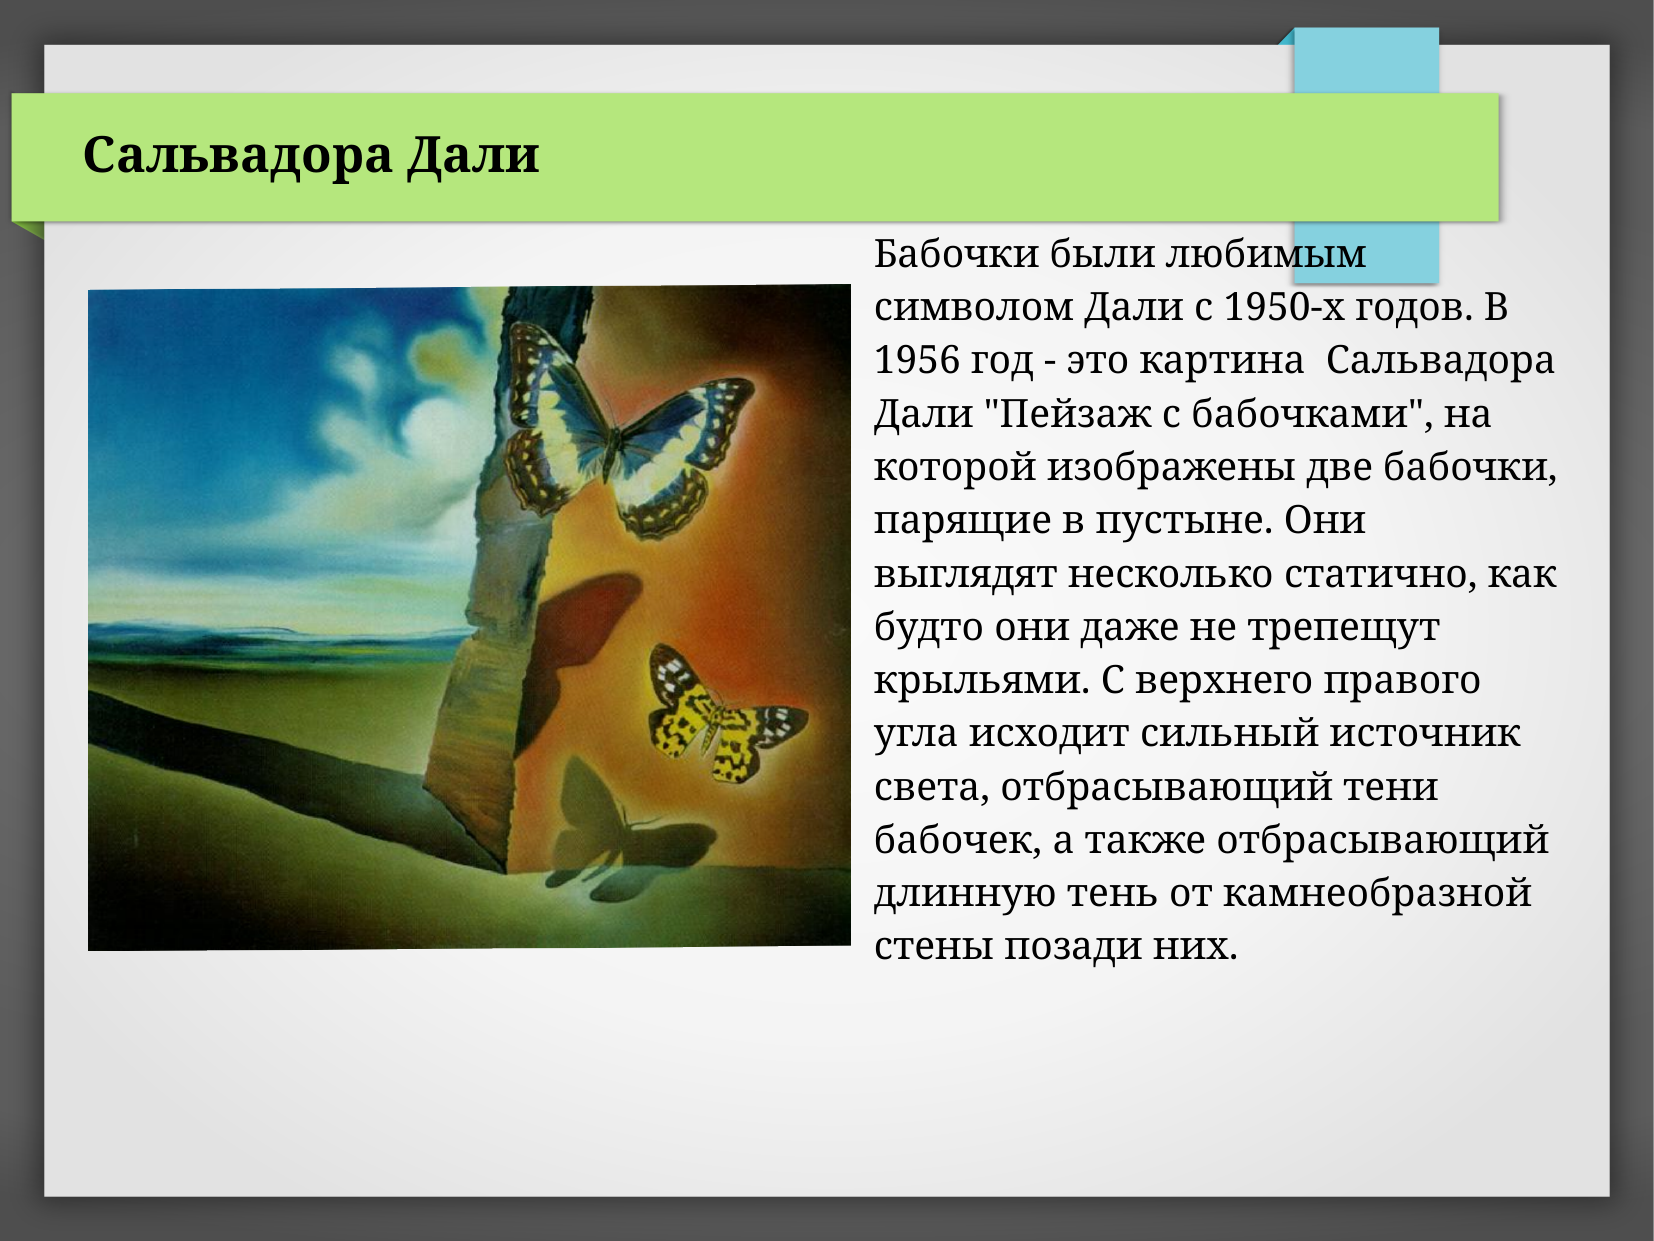

# Сальвадора Дали
Бабочки были любимым символом Дали с 1950-х годов. В 1956 год - это картина Сальвадора Дали "Пейзаж с бабочками", на которой изображены две бабочки, парящие в пустыне. Они выглядят несколько статично, как будто они даже не трепещут крыльями. С верхнего правого угла исходит сильный источник света, отбрасывающий тени бабочек, а также отбрасывающий длинную тень от камнеобразной стены позади них.